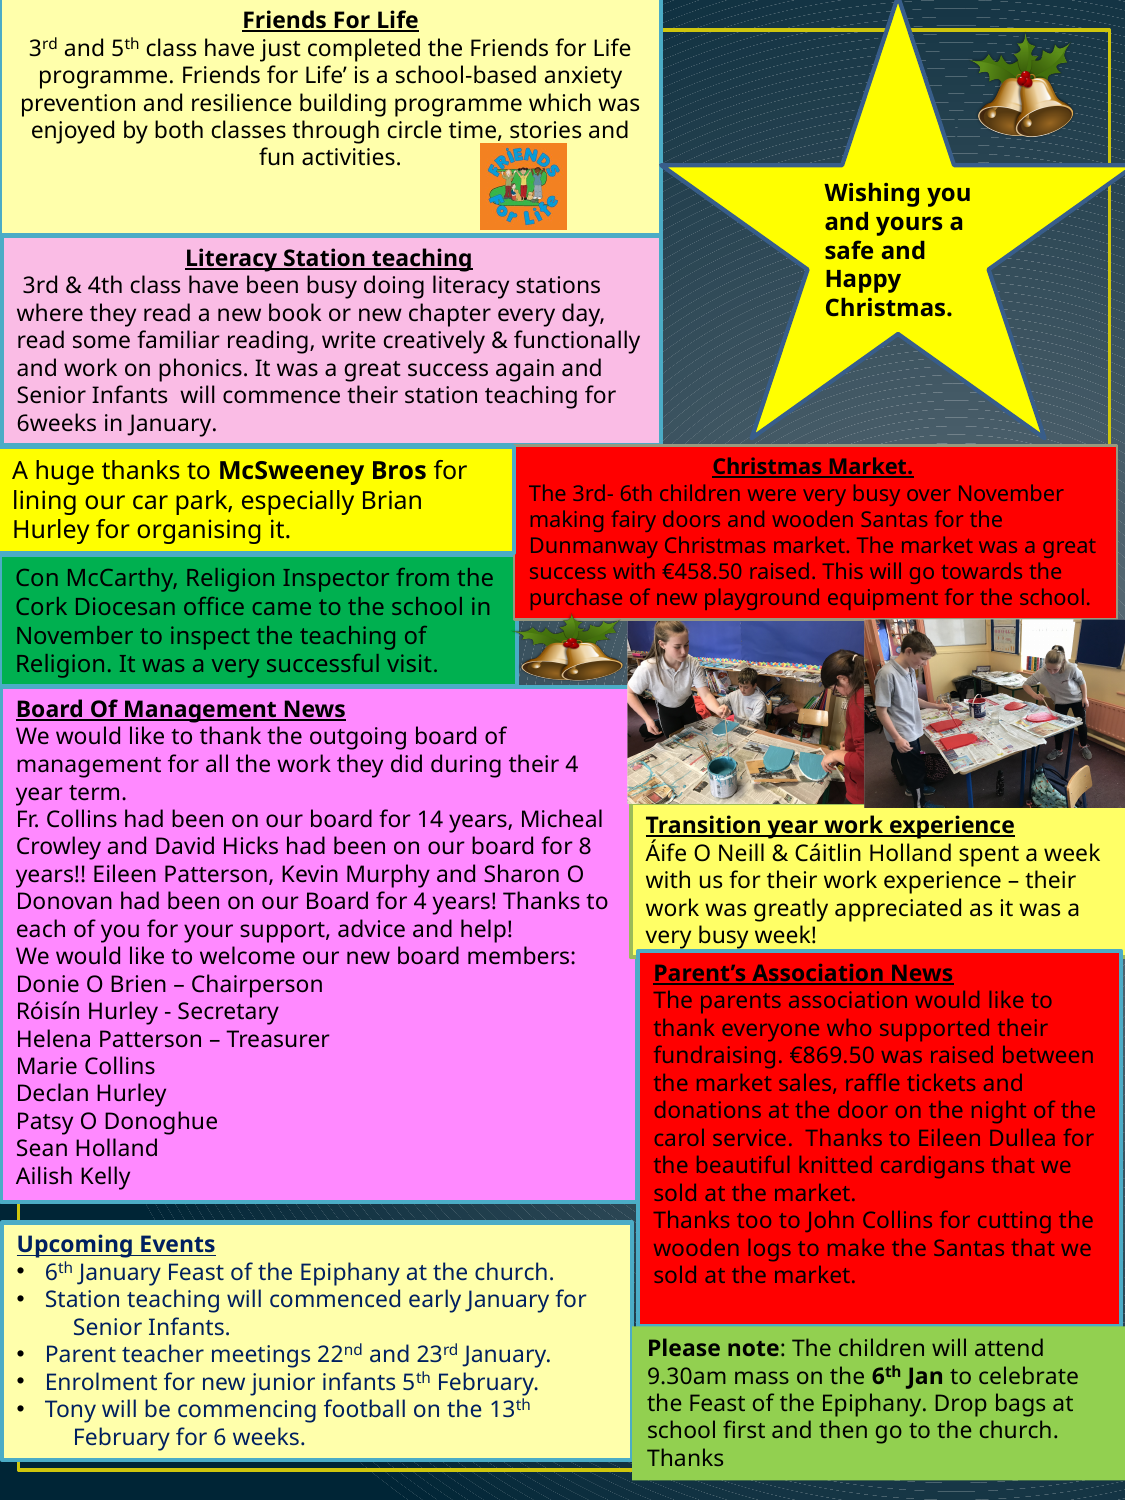

Wishing you and yours a safe and Happy Christmas.
Friends For Life
3rd and 5th class have just completed the Friends for Life programme. Friends for Life’ is a school-based anxiety prevention and resilience building programme which was enjoyed by both classes through circle time, stories and fun activities.
Literacy Station teaching
 3rd & 4th class have been busy doing literacy stations where they read a new book or new chapter every day, read some familiar reading, write creatively & functionally and work on phonics. It was a great success again and Senior Infants will commence their station teaching for 6weeks in January.
Christmas Market.
The 3rd- 6th children were very busy over November making fairy doors and wooden Santas for the Dunmanway Christmas market. The market was a great success with €458.50 raised. This will go towards the purchase of new playground equipment for the school.
A huge thanks to McSweeney Bros for lining our car park, especially Brian Hurley for organising it.
Con McCarthy, Religion Inspector from the Cork Diocesan office came to the school in November to inspect the teaching of Religion. It was a very successful visit.
Board Of Management News
We would like to thank the outgoing board of management for all the work they did during their 4 year term.
Fr. Collins had been on our board for 14 years, Micheal Crowley and David Hicks had been on our board for 8 years!! Eileen Patterson, Kevin Murphy and Sharon O Donovan had been on our Board for 4 years! Thanks to each of you for your support, advice and help!
We would like to welcome our new board members:
Donie O Brien – Chairperson
Róisín Hurley - Secretary
Helena Patterson – Treasurer
Marie Collins
Declan Hurley
Patsy O Donoghue
Sean Holland
Ailish Kelly
Transition year work experience
Áife O Neill & Cáitlin Holland spent a week with us for their work experience – their work was greatly appreciated as it was a very busy week!
Parent’s Association News
The parents association would like to thank everyone who supported their fundraising. €869.50 was raised between the market sales, raffle tickets and donations at the door on the night of the carol service.  Thanks to Eileen Dullea for the beautiful knitted cardigans that we sold at the market.
Thanks too to John Collins for cutting the wooden logs to make the Santas that we sold at the market.
Upcoming Events
6th January Feast of the Epiphany at the church.
Station teaching will commenced early January for Senior Infants.
Parent teacher meetings 22nd and 23rd January.
Enrolment for new junior infants 5th February.
Tony will be commencing football on the 13th February for 6 weeks.
Please note: The children will attend 9.30am mass on the 6th Jan to celebrate the Feast of the Epiphany. Drop bags at school first and then go to the church. Thanks